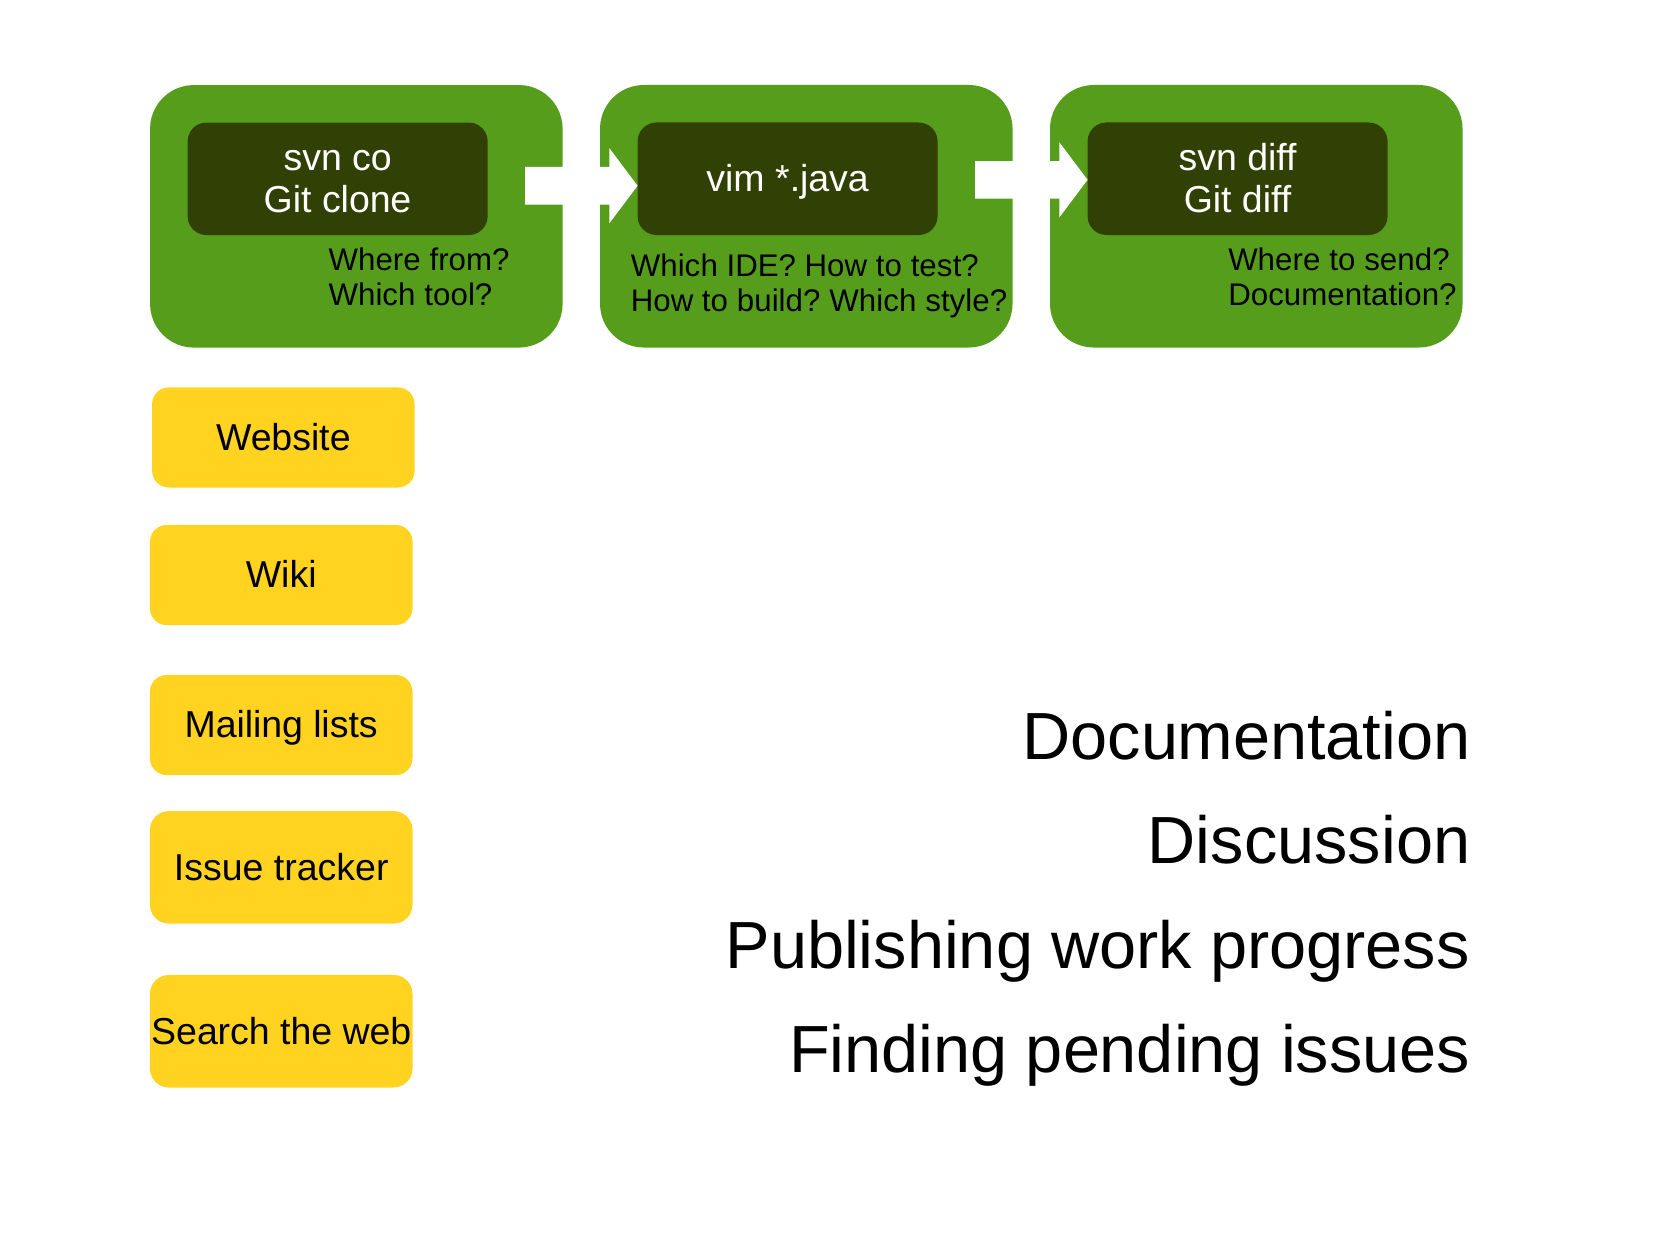

vim *.java
svn diff
Git diff
svn co
Git clone
Where to send?
Documentation?
Where from?
Which tool?
Which IDE? How to test?
How to build? Which style?
Website
Wiki
Mailing lists
# Documentation
Discussion
Publishing work progress
Finding pending issues
Issue tracker
Search the web